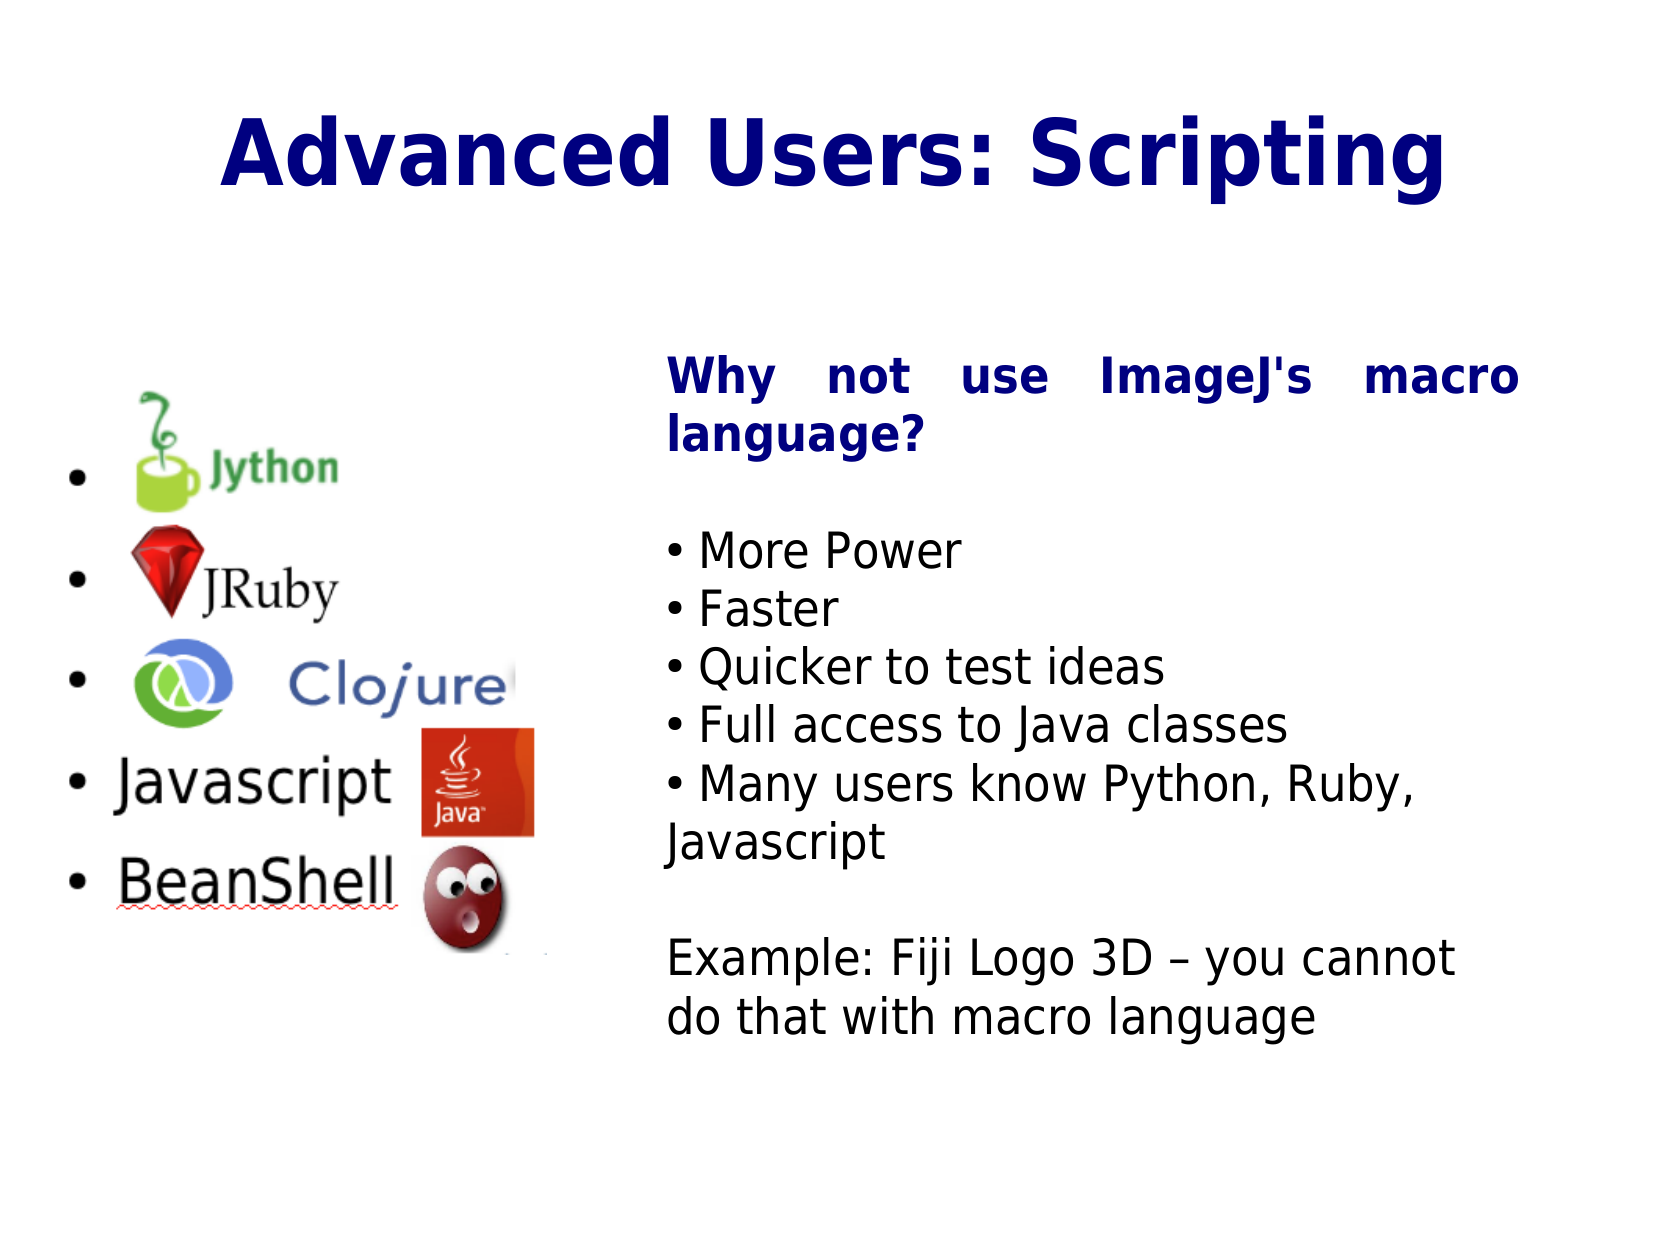

# Advanced Users: Scripting
Why not use ImageJ's macro language?
 More Power
 Faster
 Quicker to test ideas
 Full access to Java classes
 Many users know Python, Ruby, Javascript
Example: Fiji Logo 3D – you cannot do that with macro language